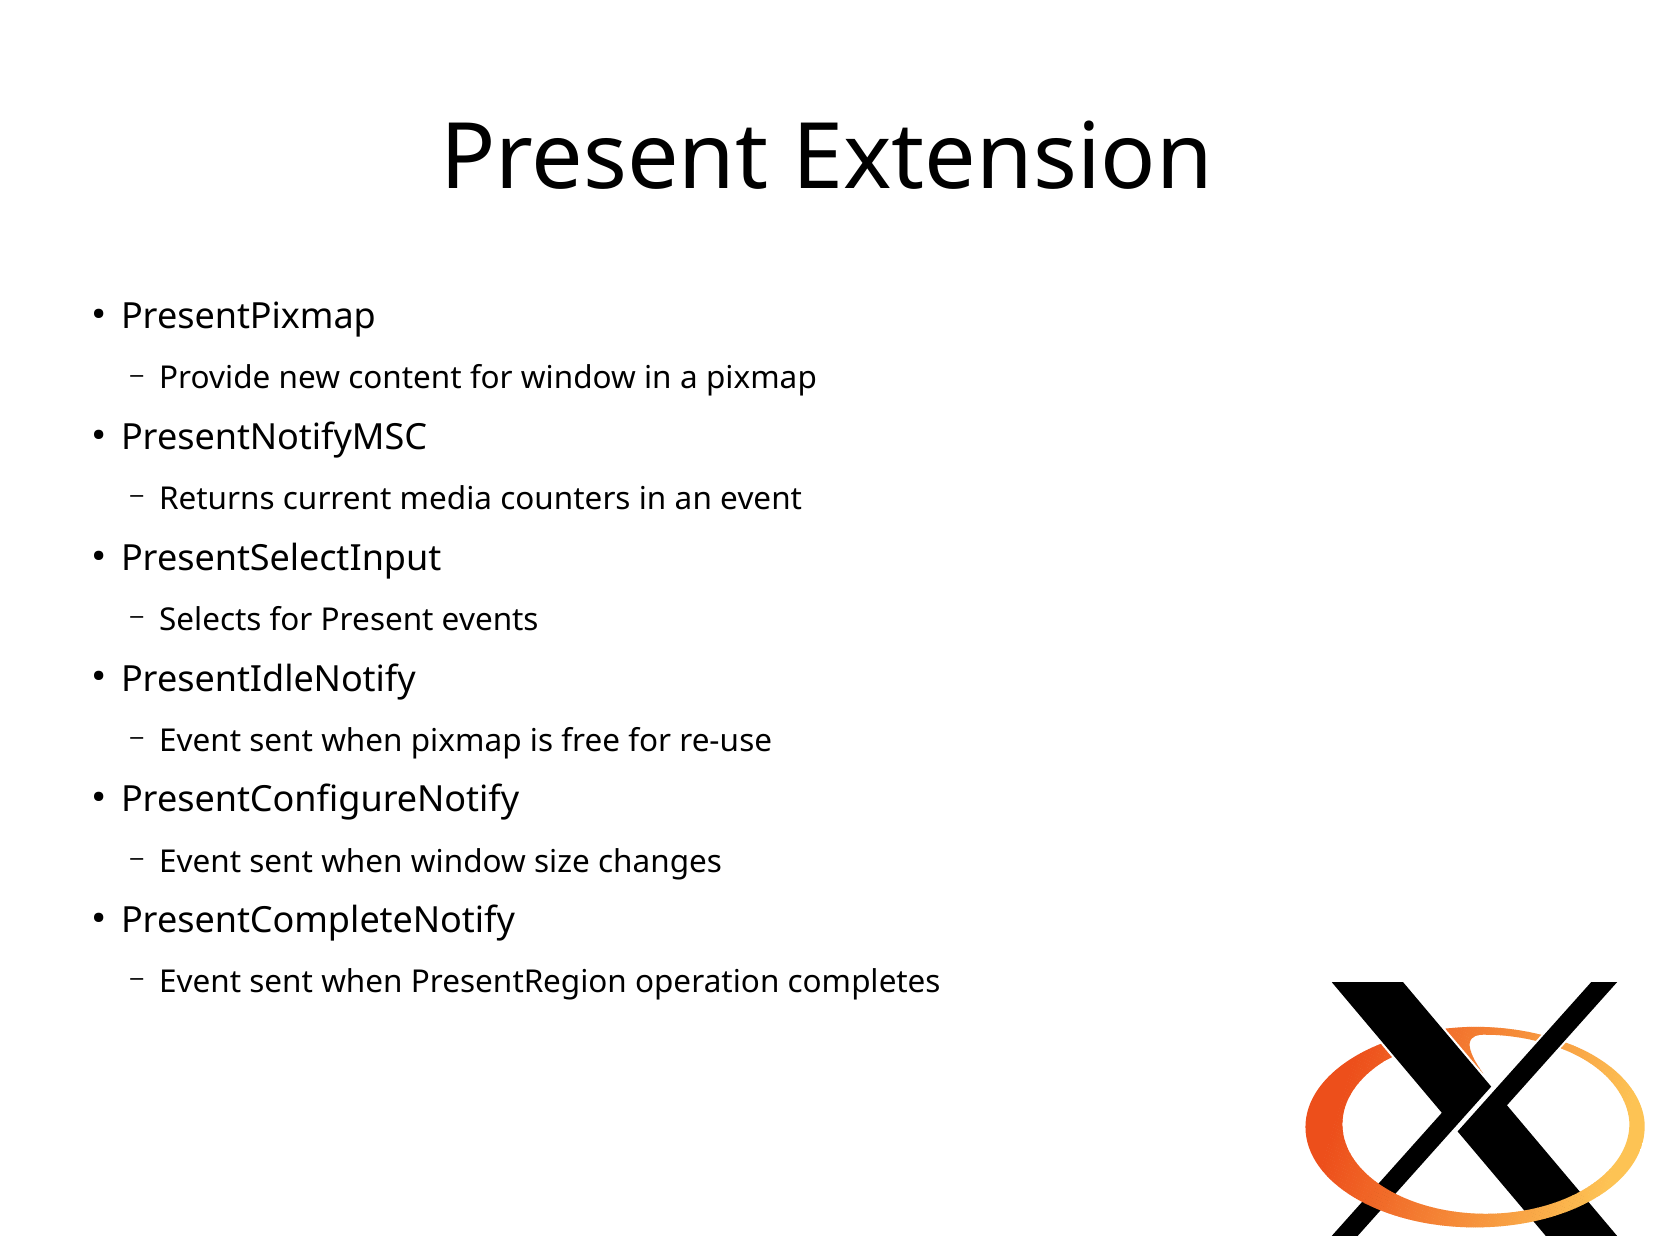

# Present Extension
PresentPixmap
Provide new content for window in a pixmap
PresentNotifyMSC
Returns current media counters in an event
PresentSelectInput
Selects for Present events
PresentIdleNotify
Event sent when pixmap is free for re-use
PresentConfigureNotify
Event sent when window size changes
PresentCompleteNotify
Event sent when PresentRegion operation completes